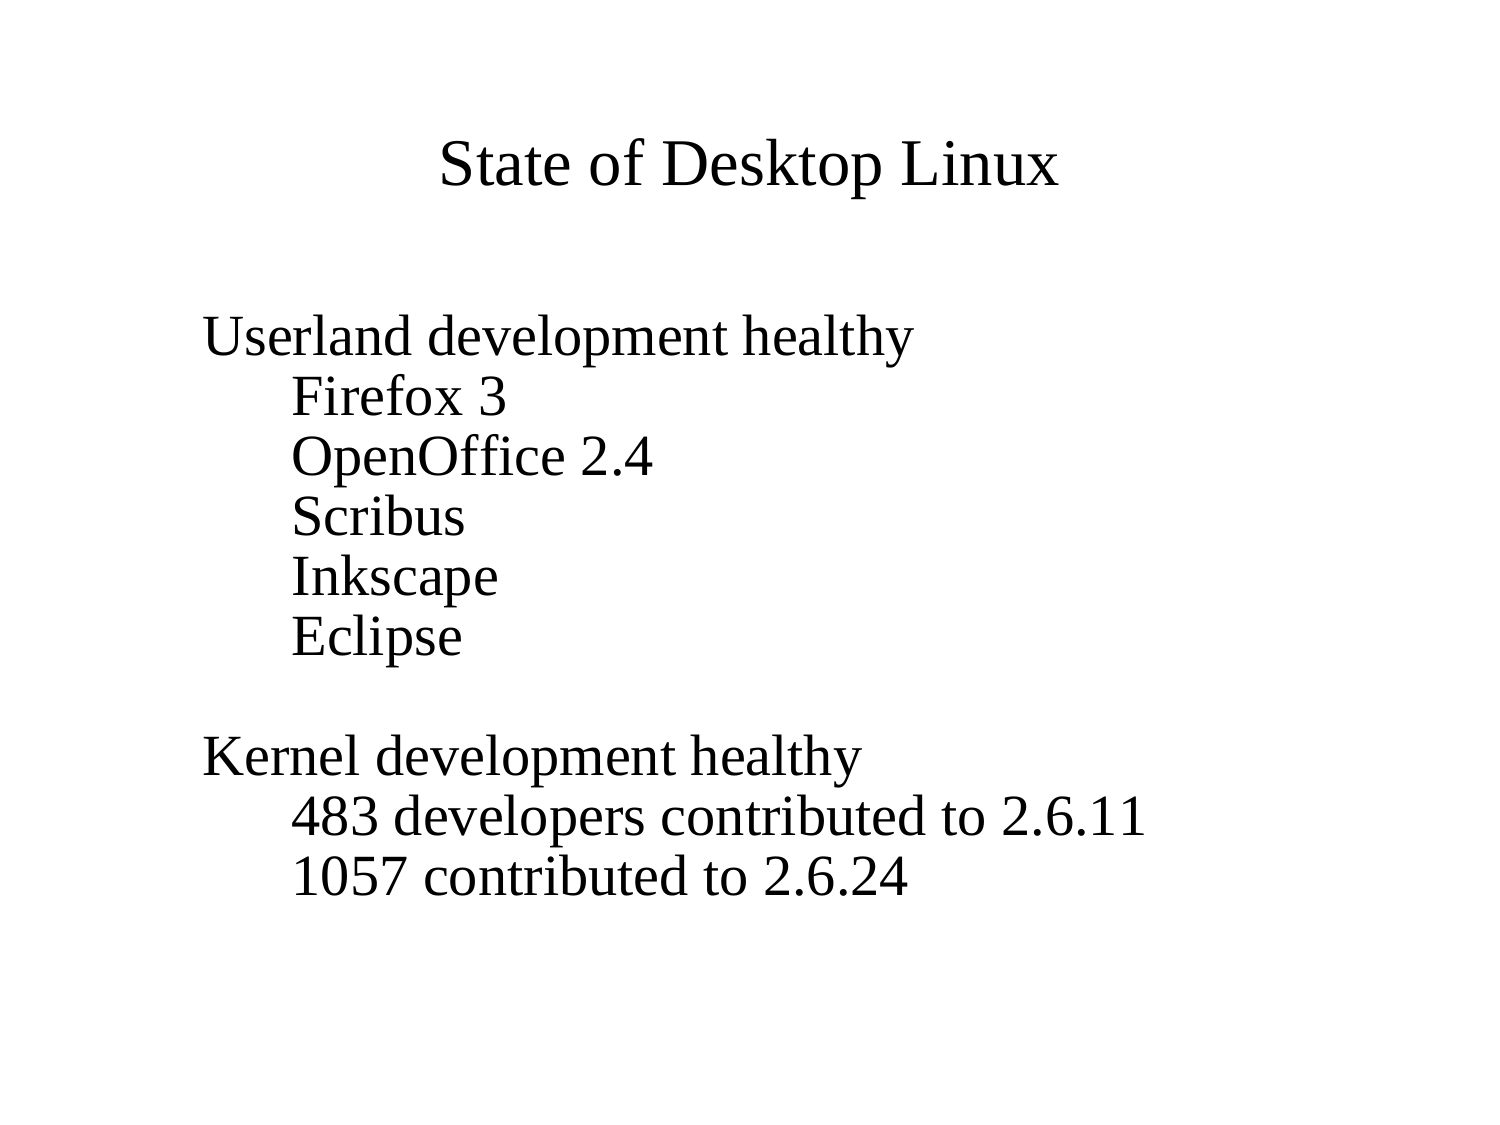

# State of Desktop Linux
Userland development healthy
 Firefox 3
 OpenOffice 2.4
 Scribus
 Inkscape
 Eclipse
Kernel development healthy
 483 developers contributed to 2.6.11
 1057 contributed to 2.6.24